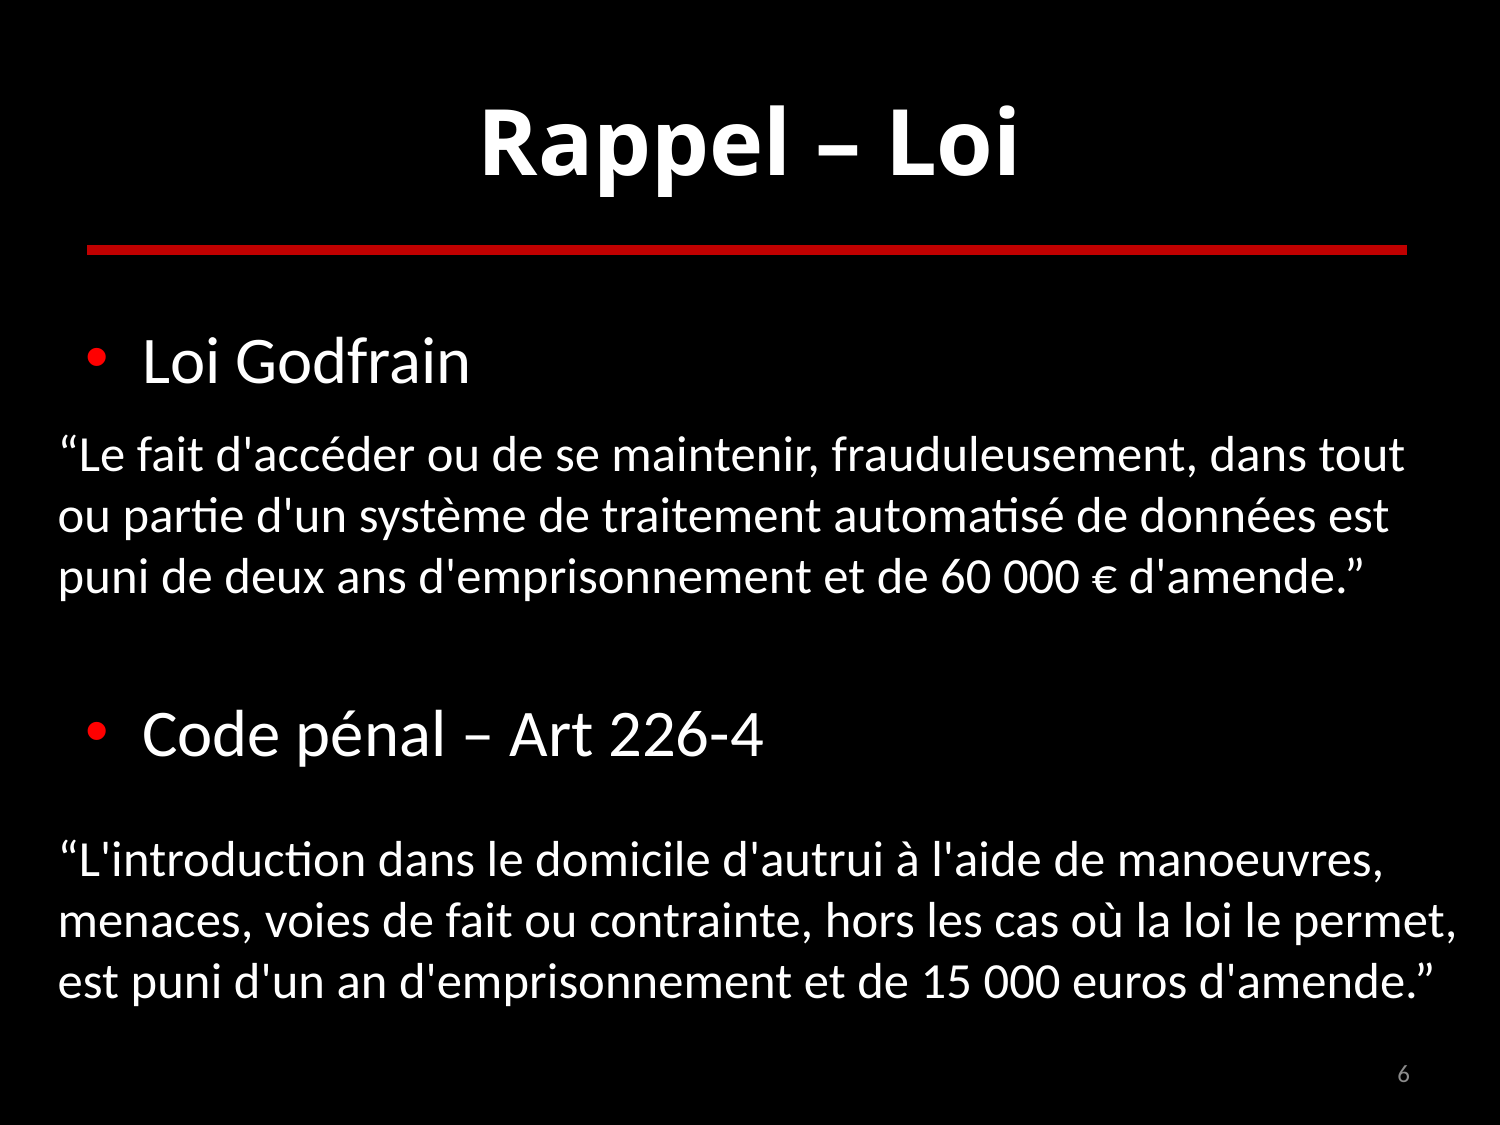

# Rappel – Loi
Loi Godfrain
Code pénal – Art 226-4
“Le fait d'accéder ou de se maintenir, frauduleusement, dans tout ou partie d'un système de traitement automatisé de données est puni de deux ans d'emprisonnement et de 60 000 € d'amende.”
“L'introduction dans le domicile d'autrui à l'aide de manoeuvres, menaces, voies de fait ou contrainte, hors les cas où la loi le permet, est puni d'un an d'emprisonnement et de 15 000 euros d'amende.”